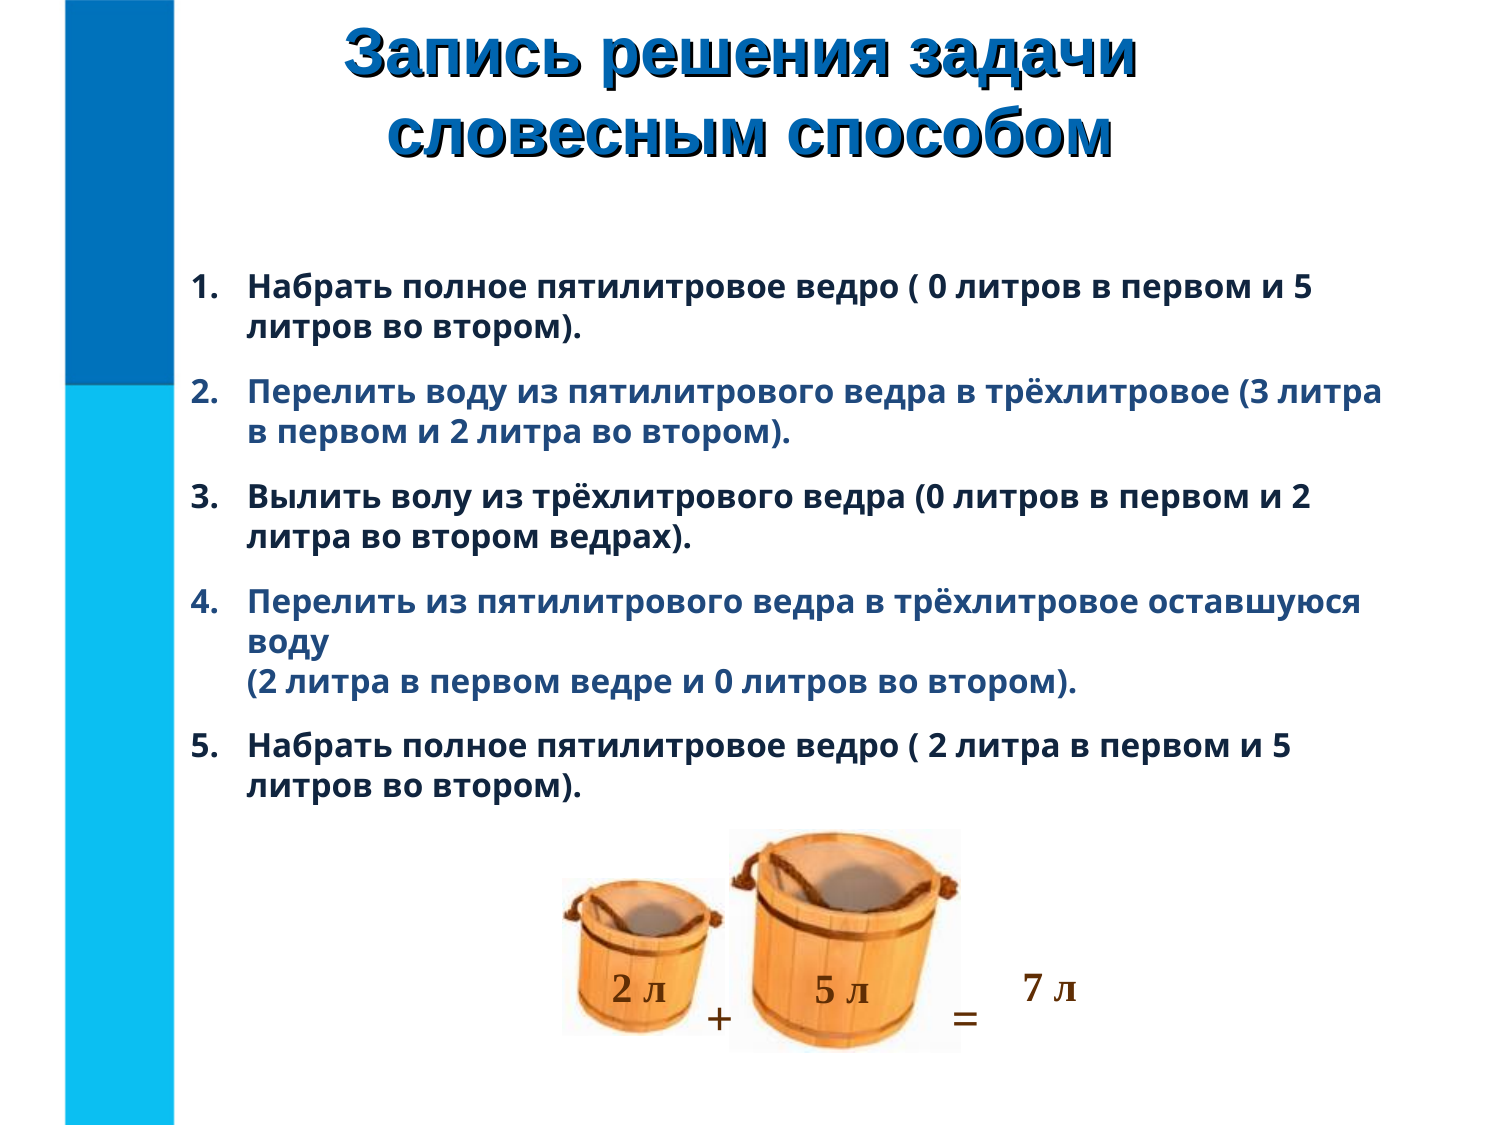

Запись решения задачи
словесным способом
Набрать полное пятилитровое ведро ( 0 литров в первом и 5 литров во втором).
Перелить воду из пятилитрового ведра в трёхлитровое (3 литра в первом и 2 литра во втором).
Вылить волу из трёхлитрового ведра (0 литров в первом и 2 литра во втором ведрах).
Перелить из пятилитрового ведра в трёхлитровое оставшуюся воду
(2 литра в первом ведре и 0 литров во втором).
Набрать полное пятилитровое ведро ( 2 литра в первом и 5 литров во втором).
+
=
7 л
2 л
5 л